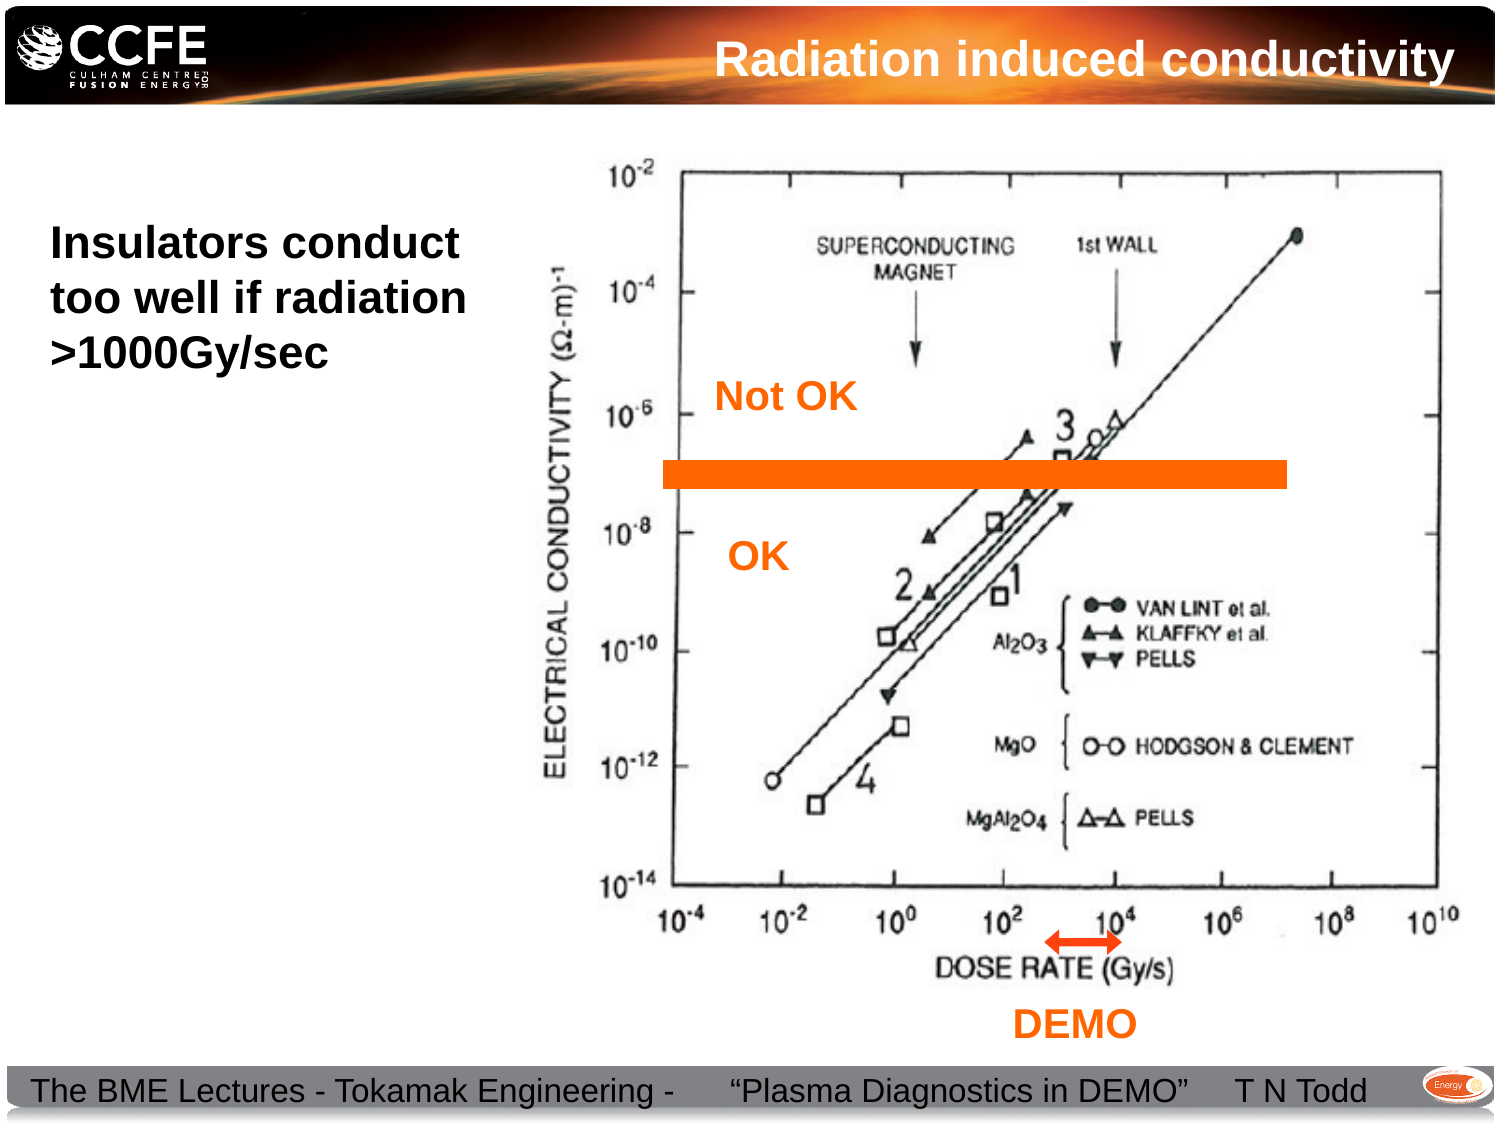

Radiation induced conductivity
Not OK
OK
DEMO
Insulators conduct too well if radiation >1000Gy/sec